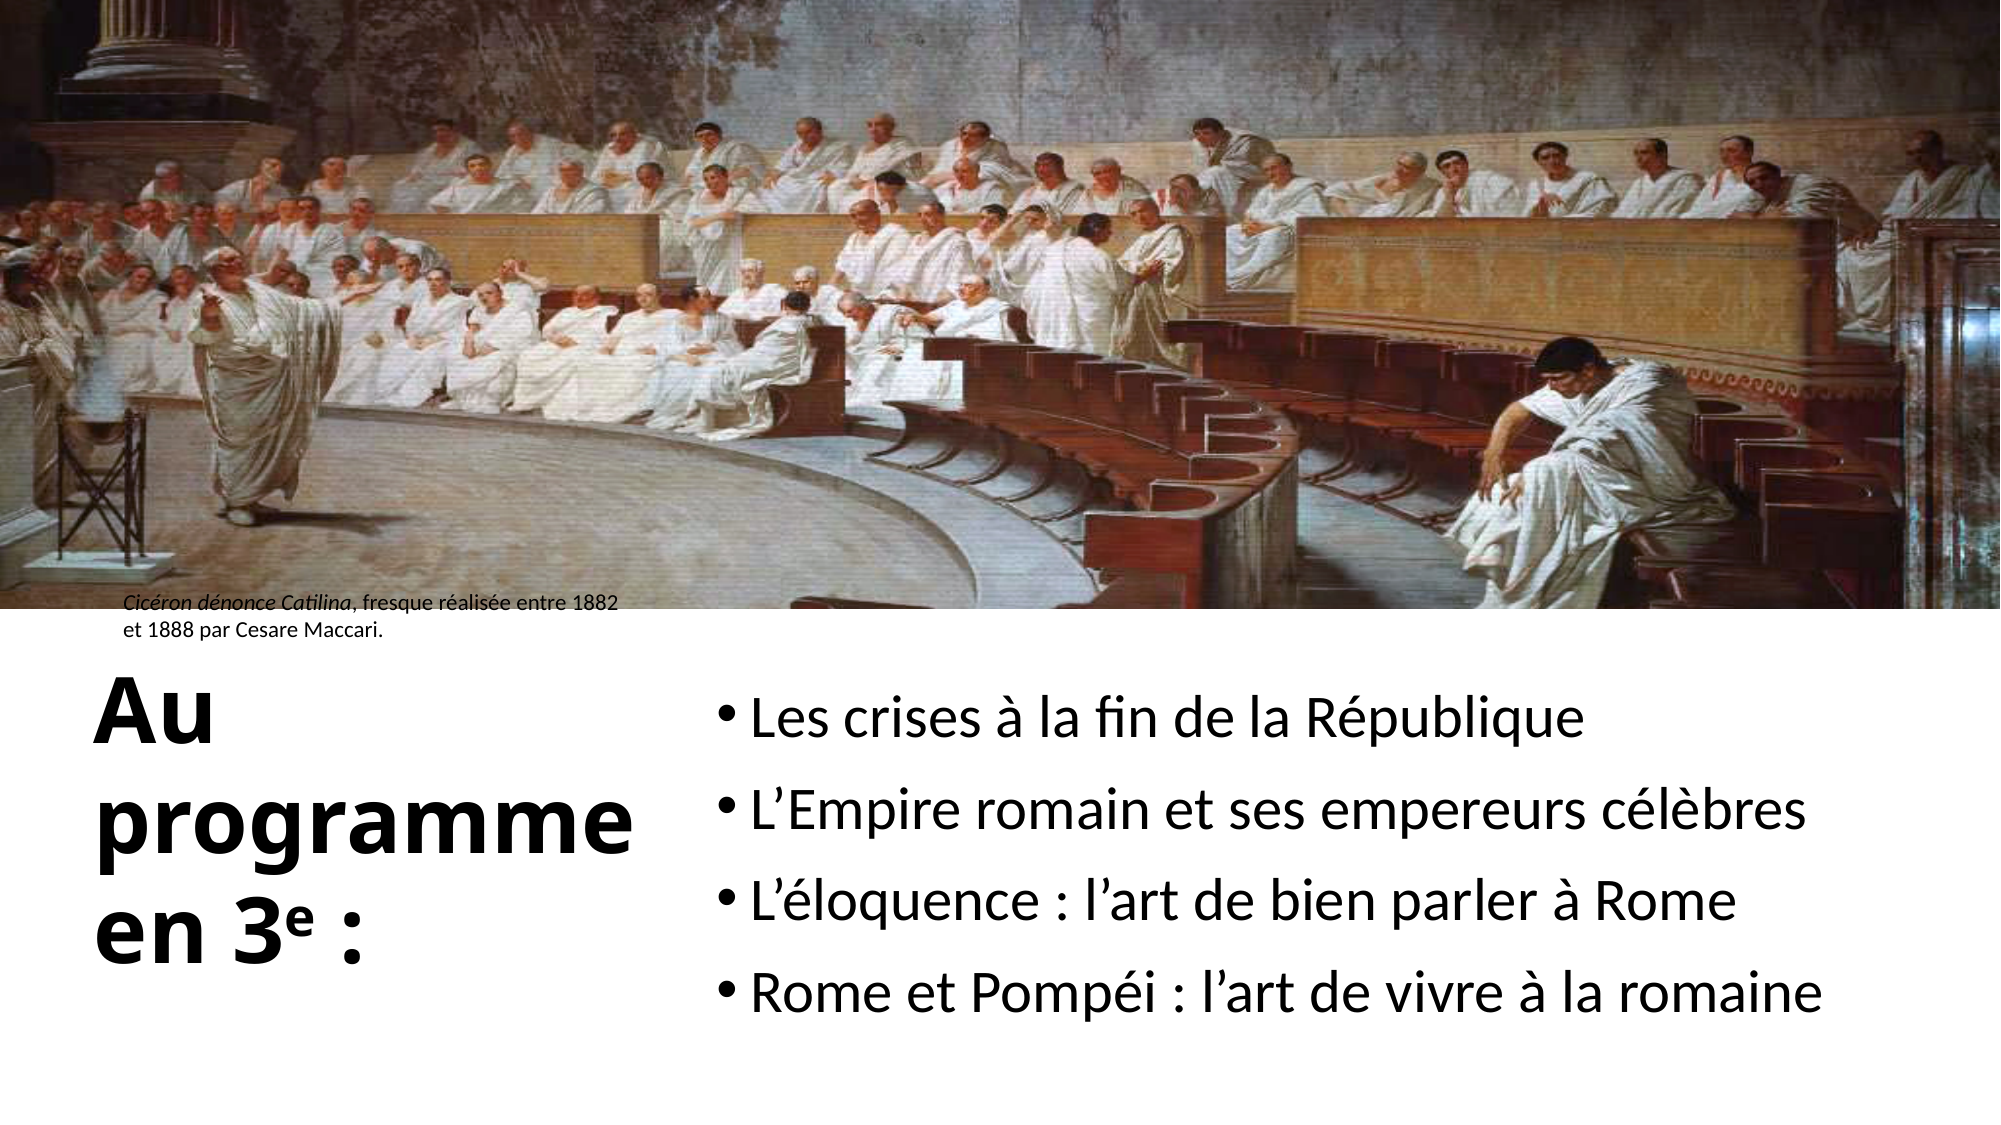

Cicéron dénonce Catilina, fresque réalisée entre 1882 et 1888 par Cesare Maccari.
# Au programme en 3e :
Les crises à la fin de la République
L’Empire romain et ses empereurs célèbres
L’éloquence : l’art de bien parler à Rome
Rome et Pompéi : l’art de vivre à la romaine